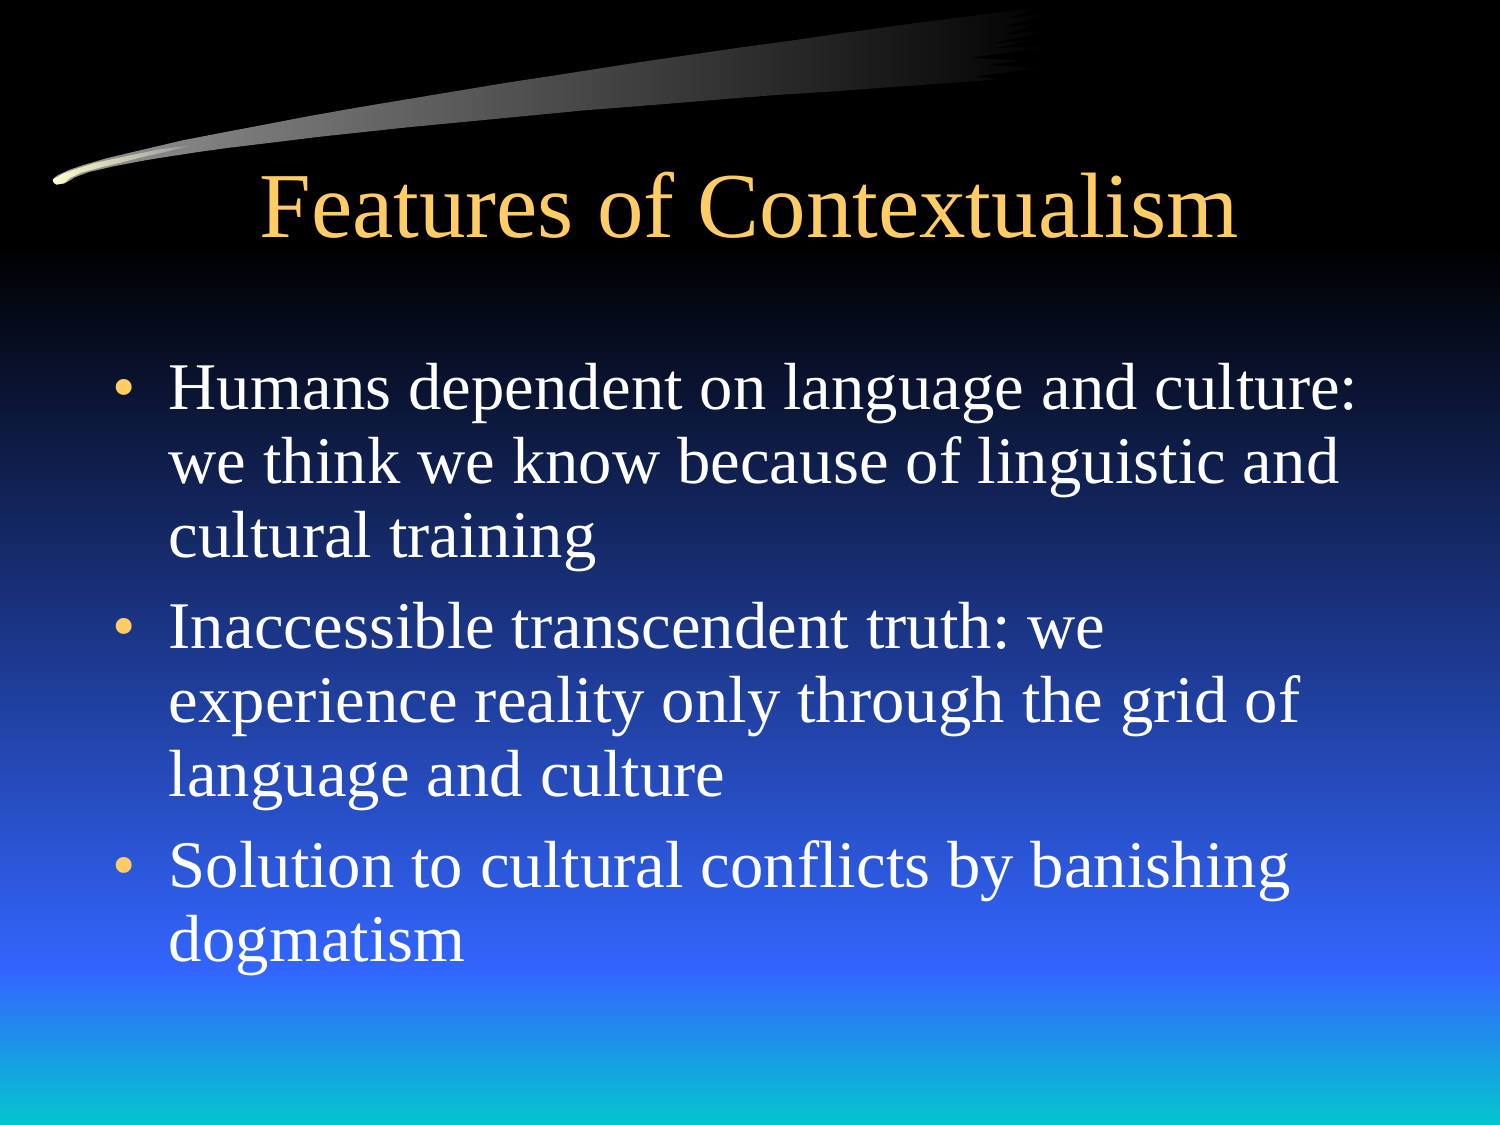

# Features of Contextualism
Humans dependent on language and culture: we think we know because of linguistic and cultural training
Inaccessible transcendent truth: we experience reality only through the grid of language and culture
Solution to cultural conflicts by banishing dogmatism